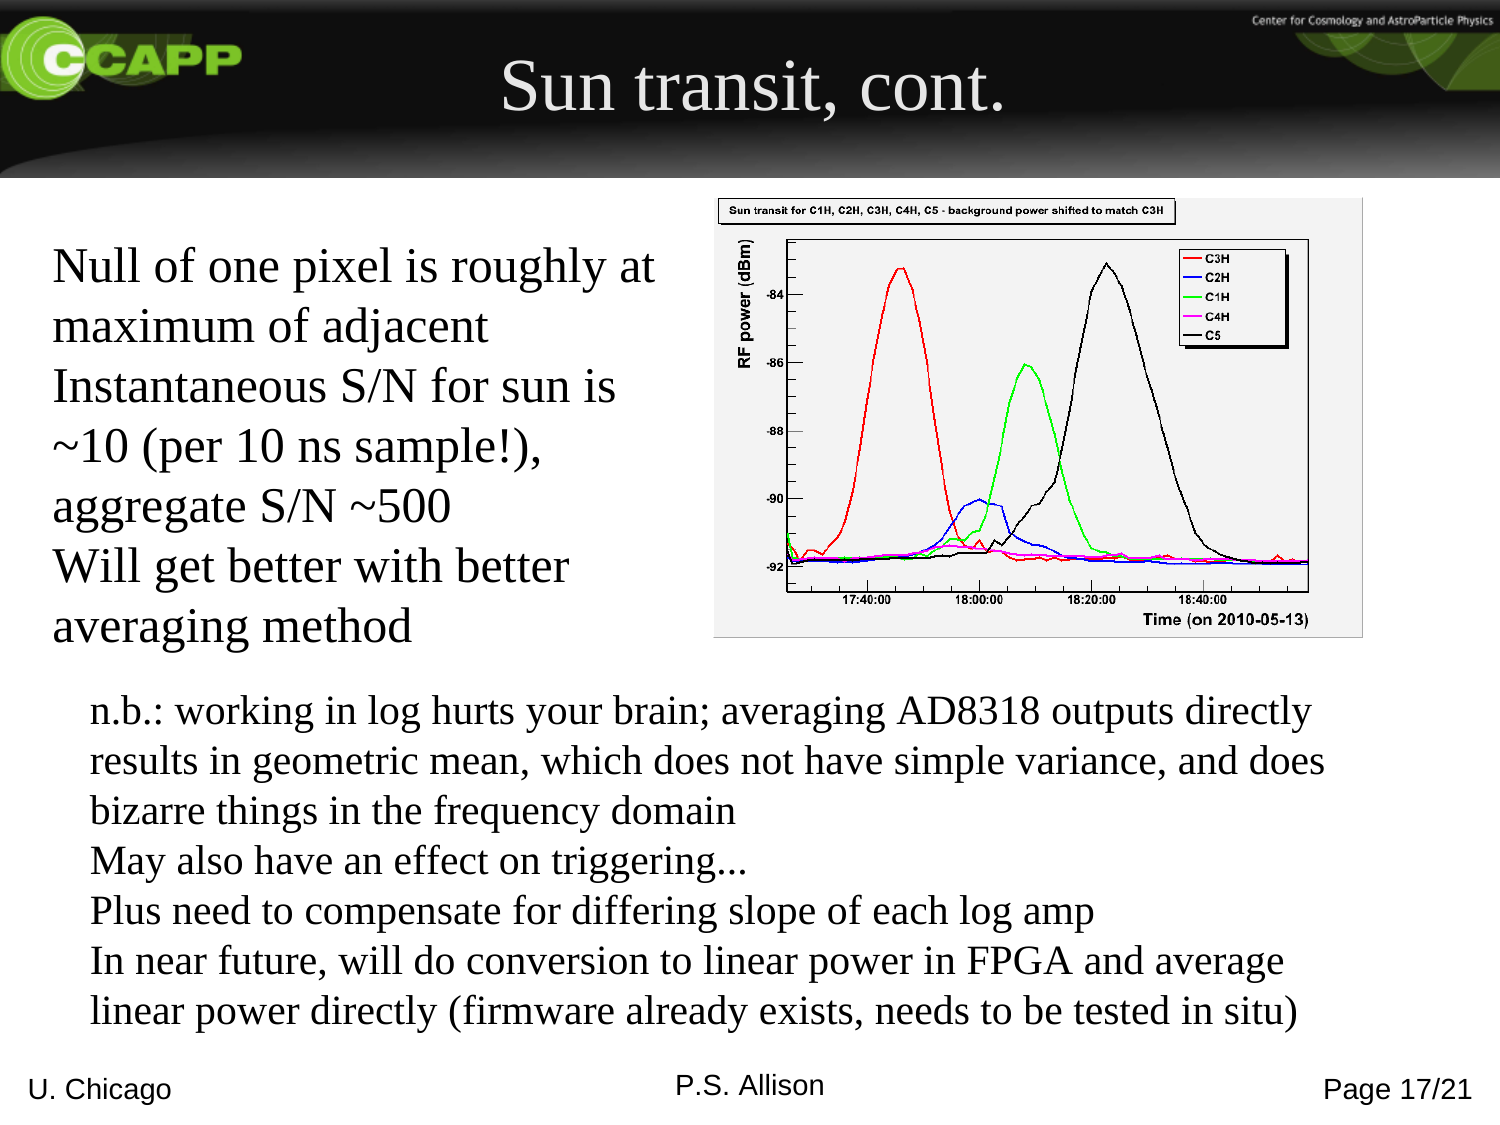

# Sun transit, cont.
Null of one pixel is roughly at maximum of adjacent
Instantaneous S/N for sun is ~10 (per 10 ns sample!), aggregate S/N ~500
Will get better with better
averaging method
n.b.: working in log hurts your brain; averaging AD8318 outputs directly results in geometric mean, which does not have simple variance, and does bizarre things in the frequency domain
May also have an effect on triggering...
Plus need to compensate for differing slope of each log amp
In near future, will do conversion to linear power in FPGA and average linear power directly (firmware already exists, needs to be tested in situ)